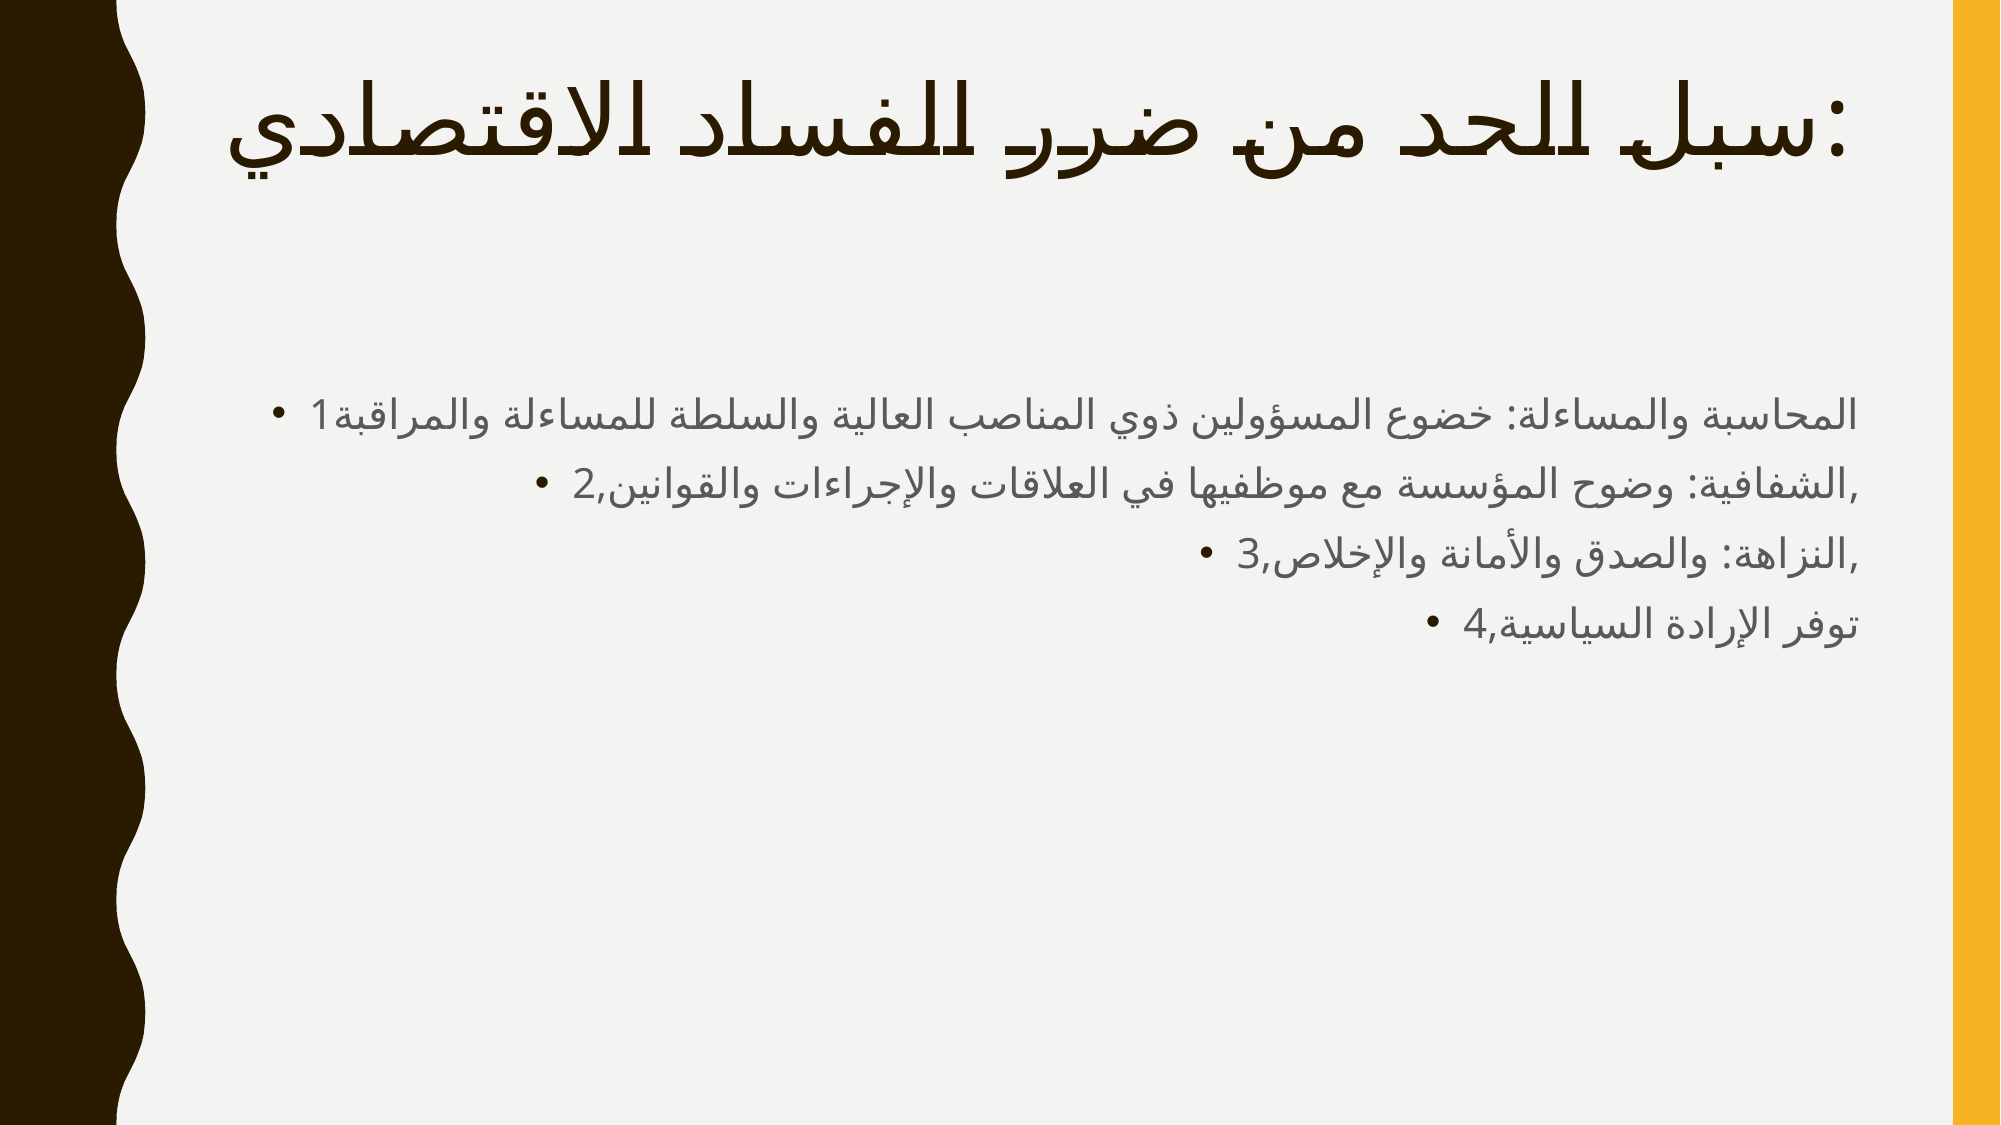

# سبل الحد من ضرر الفساد الاقتصادي:
1المحاسبة والمساءلة: خضوع المسؤولين ذوي المناصب العالية والسلطة للمساءلة والمراقبة
2,الشفافية: وضوح المؤسسة مع موظفيها في العلاقات والإجراءات والقوانين,
3,النزاهة: والصدق والأمانة والإخلاص,
4,توفر الإرادة السياسية